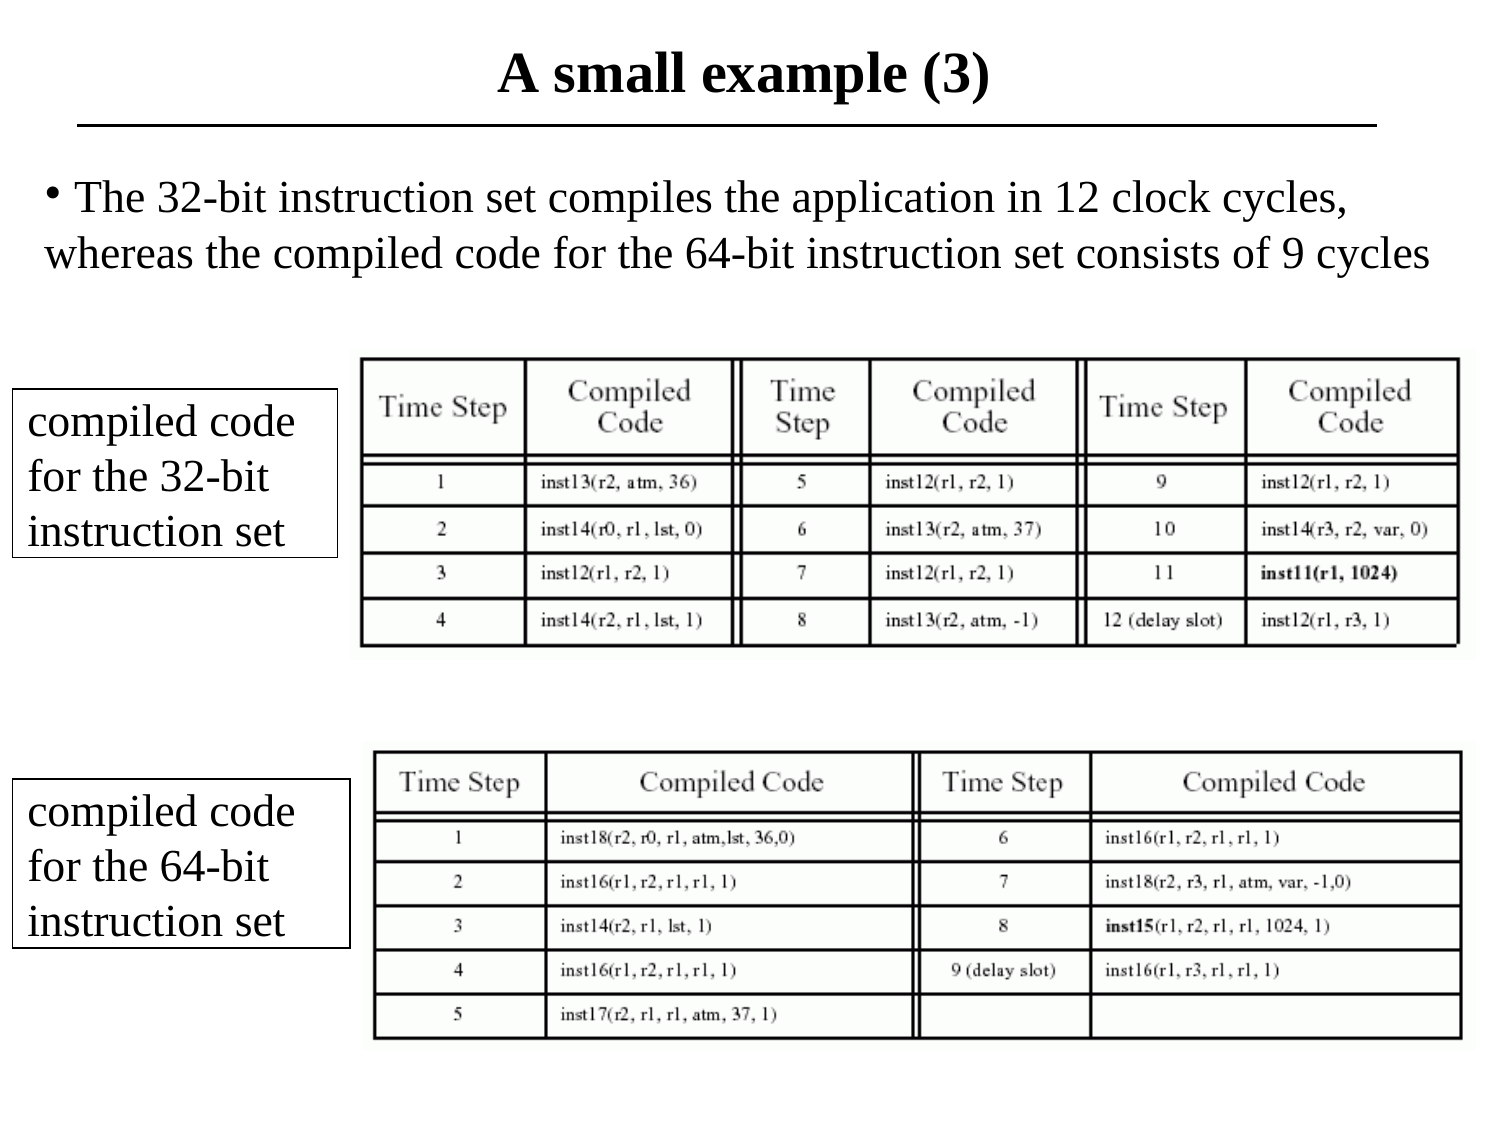

# A small example (3)
 The 32-bit instruction set compiles the application in 12 clock cycles, whereas the compiled code for the 64-bit instruction set consists of 9 cycles
compiled code for the 32-bit instruction set
compiled code for the 64-bit instruction set